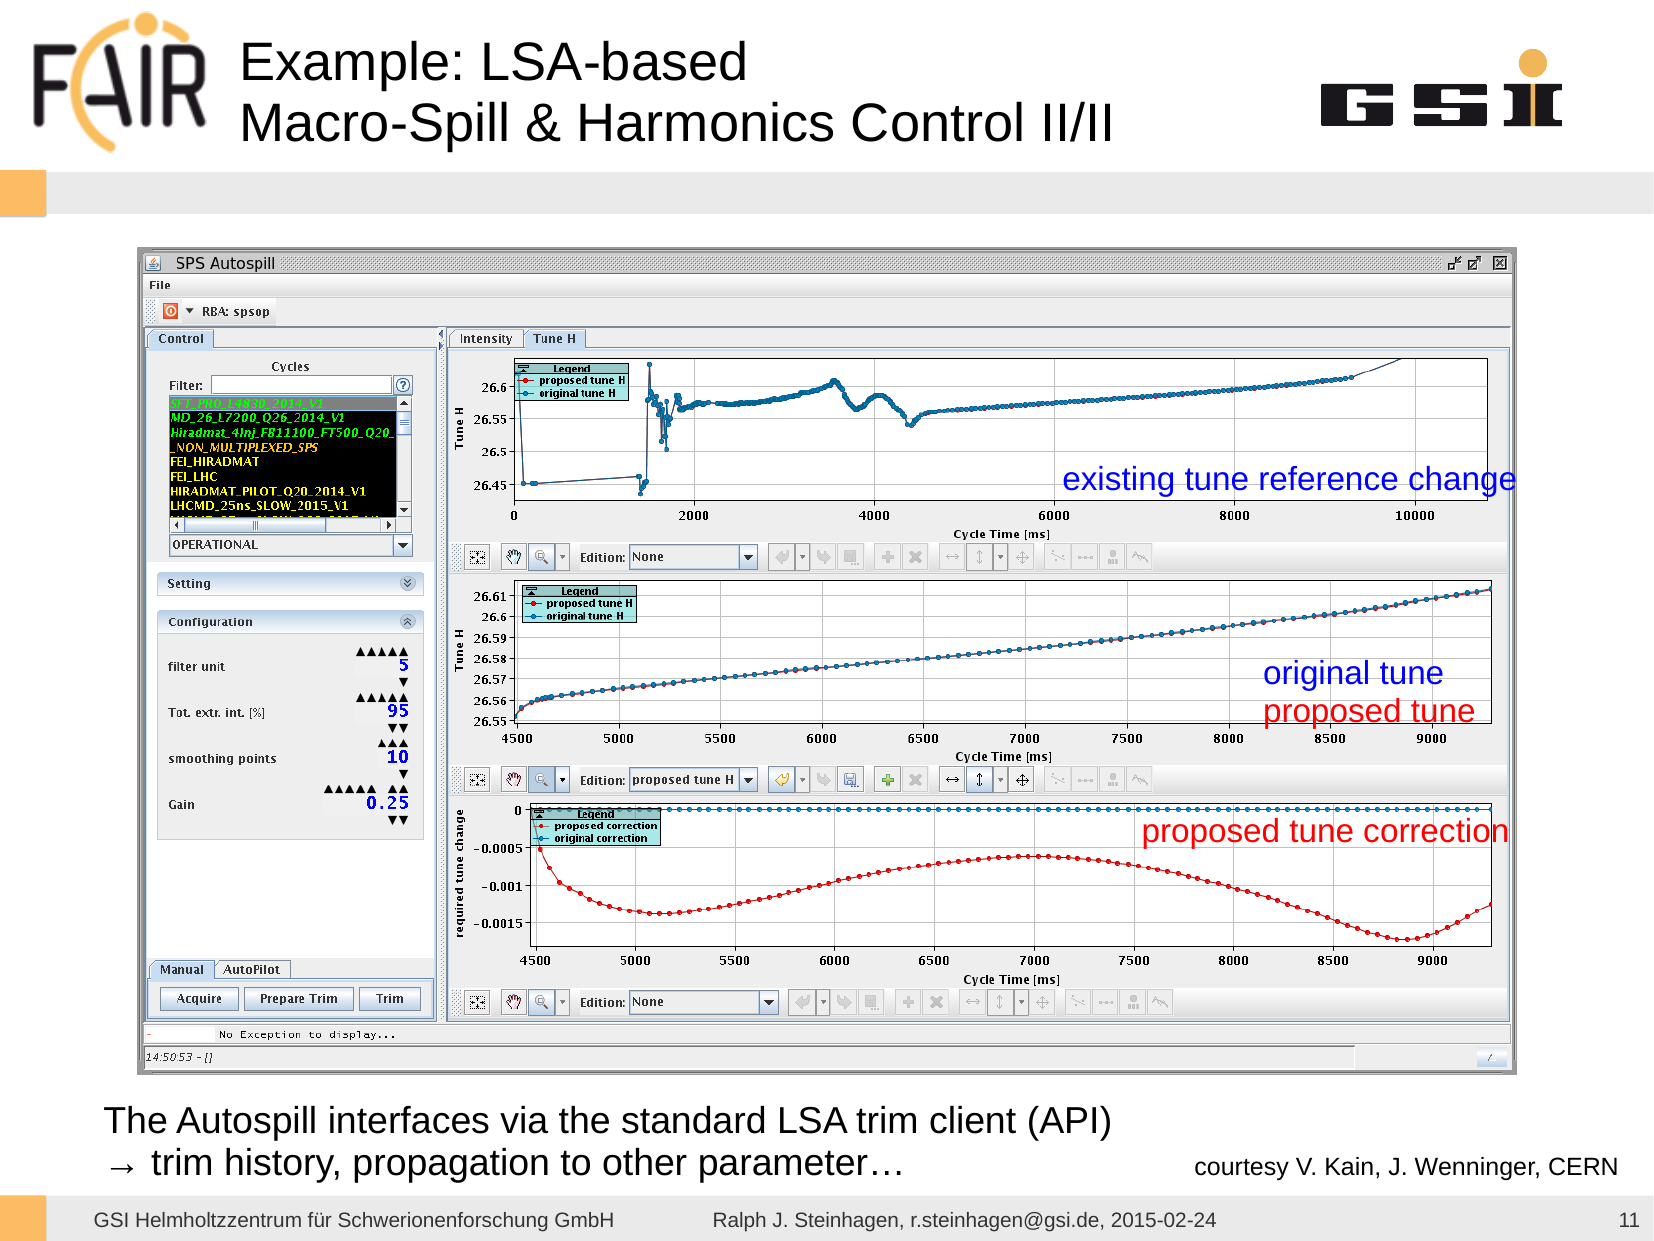

# Example: LSA-based Macro-Spill & Harmonics Control II/II
existing tune reference change
original tune
proposed tune
proposed tune correction
The Autospill interfaces via the standard LSA trim client (API) → trim history, propagation to other parameter…
courtesy V. Kain, J. Wenninger, CERN